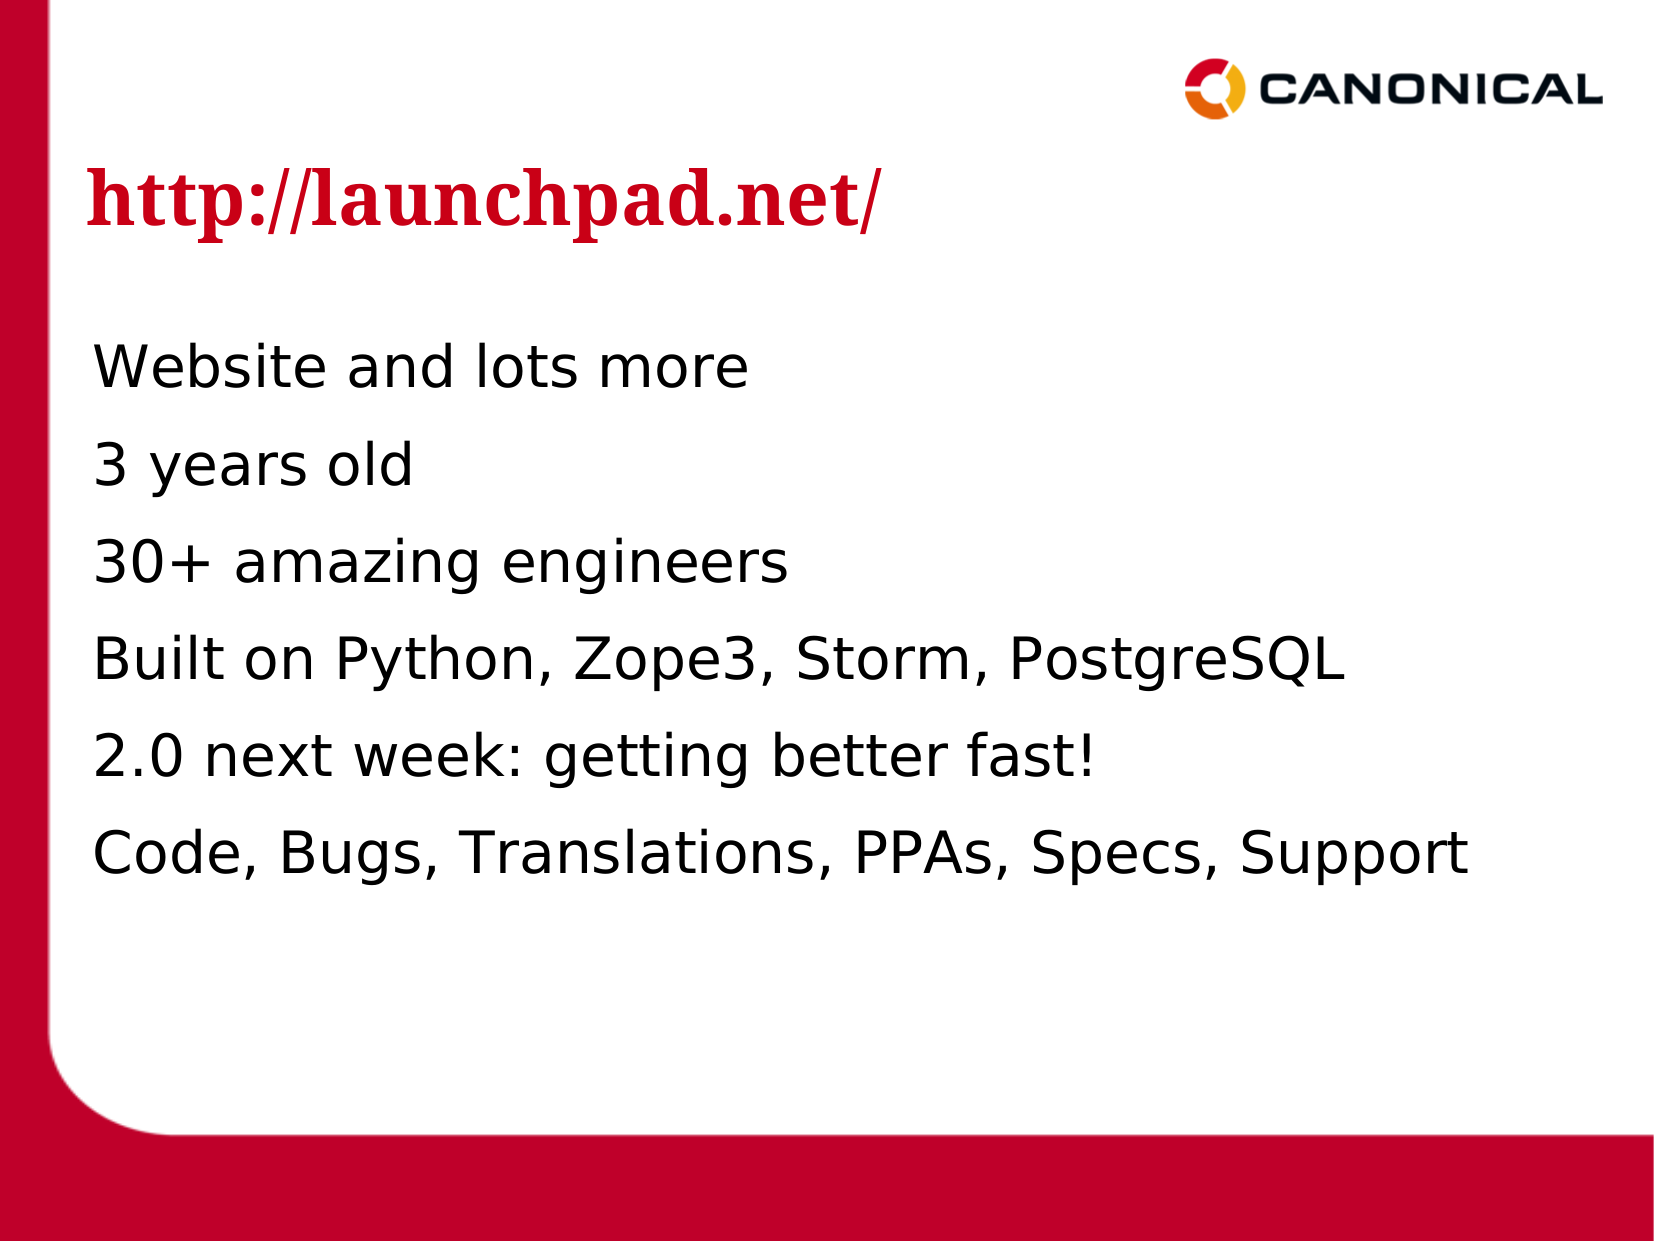

# http://launchpad.net/
Website and lots more
3 years old
30+ amazing engineers
Built on Python, Zope3, Storm, PostgreSQL
2.0 next week: getting better fast!
Code, Bugs, Translations, PPAs, Specs, Support